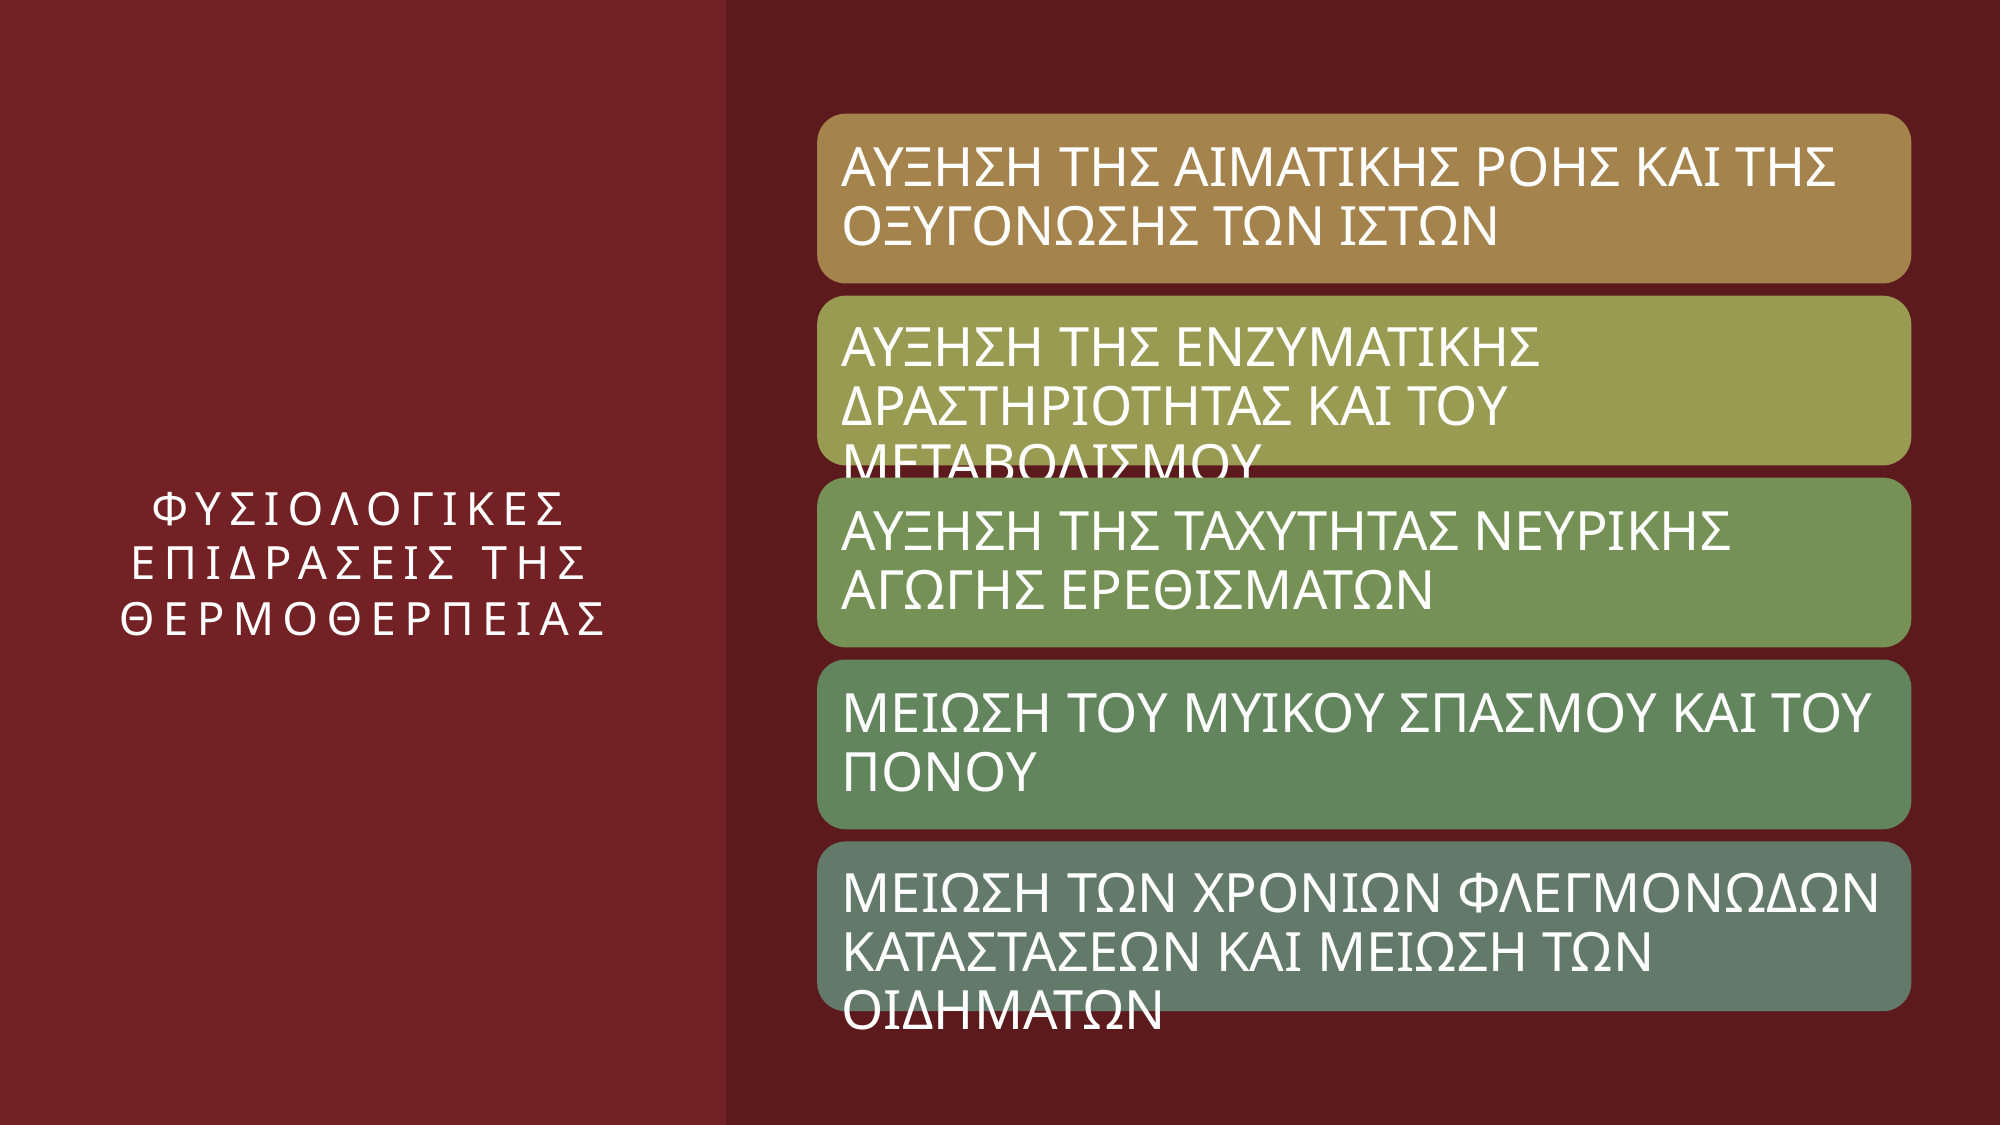

ΑΥΞΗΣΗ ΤΗΣ ΑΙΜΑΤΙΚΗΣ ΡΟΗΣ ΚΑΙ ΤΗΣ ΟΞΥΓΟΝΩΣΗΣ ΤΩΝ ΙΣΤΩΝ
ΑΥΞΗΣΗ ΤΗΣ ΕΝΖΥΜΑΤΙΚΗΣ ΔΡΑΣΤΗΡΙΟΤΗΤΑΣ ΚΑΙ ΤΟΥ ΜΕΤΑΒΟΛΙΣΜΟΥ
ΑΥΞΗΣΗ ΤΗΣ ΤΑΧΥΤΗΤΑΣ ΝΕΥΡΙΚΗΣ ΑΓΩΓΗΣ ΕΡΕΘΙΣΜΑΤΩΝ
ΜΕΙΩΣΗ ΤΟΥ ΜΥΙΚΟΥ ΣΠΑΣΜΟΥ ΚΑΙ ΤΟΥ ΠΟΝΟΥ
ΜΕΙΩΣΗ ΤΩΝ ΧΡΟΝΙΩΝ ΦΛΕΓΜΟΝΩΔΩΝ ΚΑΤΑΣΤΑΣΕΩΝ ΚΑΙ ΜΕΙΩΣΗ ΤΩΝ ΟΙΔΗΜΑΤΩΝ
# ΦΥΣΙΟΛΟΓΙΚΕΣ ΕΠΙΔΡΑΣΕΙΣ ΤΗΣ ΘΕΡΜΟΘΕΡΠΕΙΑΣ